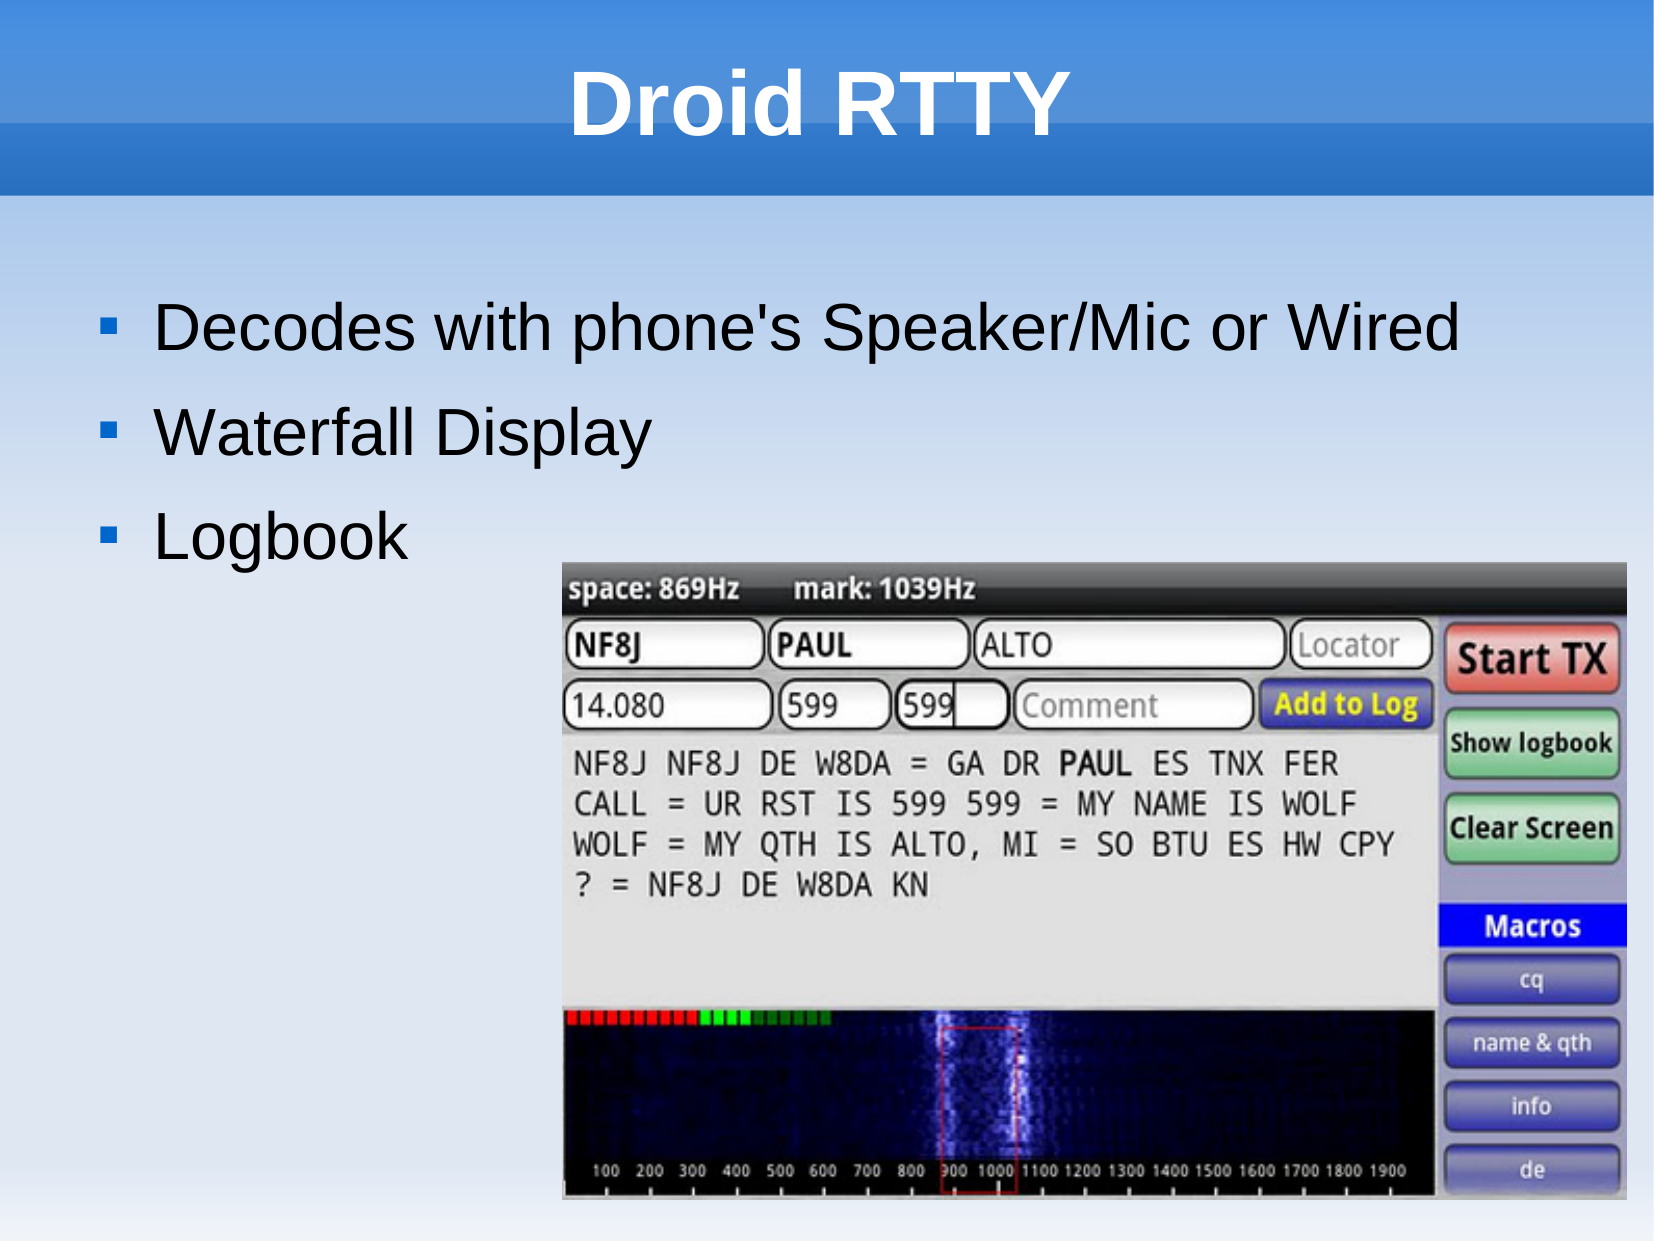

# Droid RTTY
Decodes with phone's Speaker/Mic or Wired
Waterfall Display
Logbook